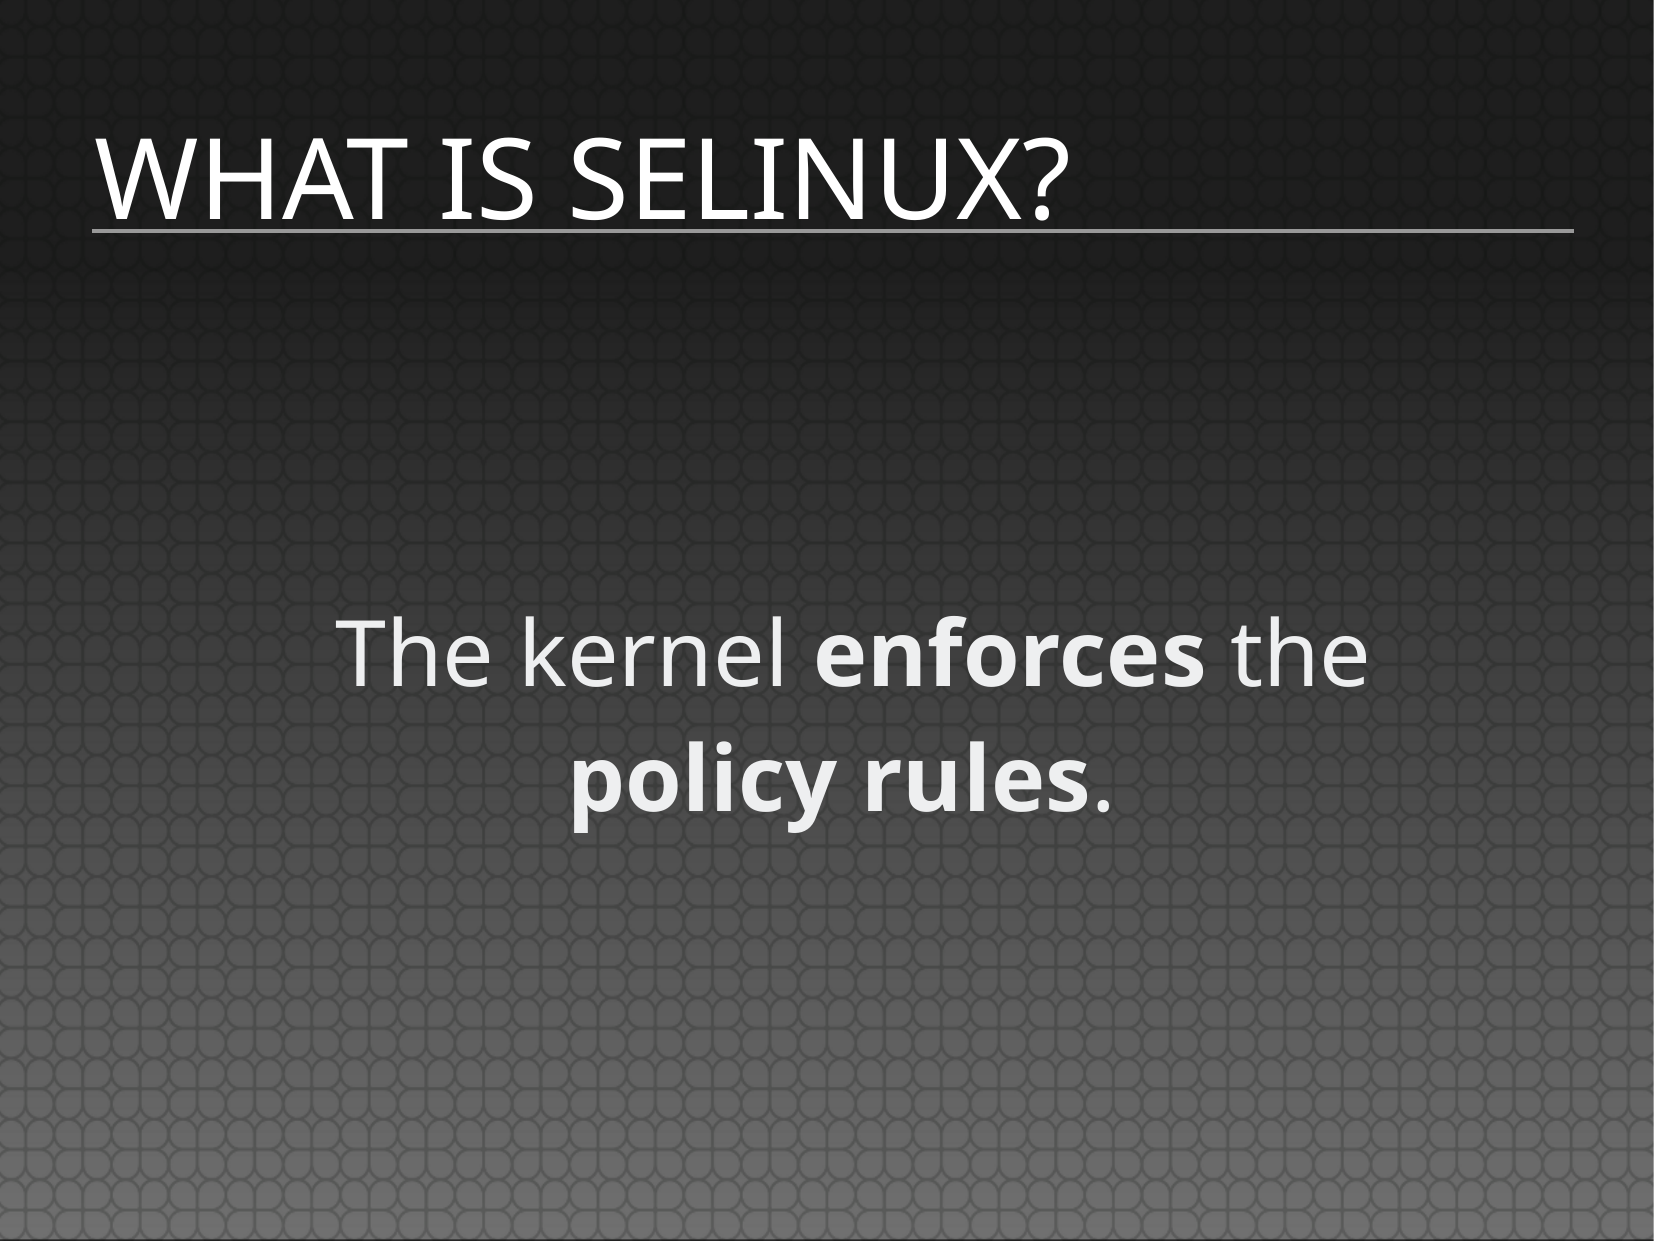

# WHAT IS SELINUX?
The kernel enforces the policy rules.